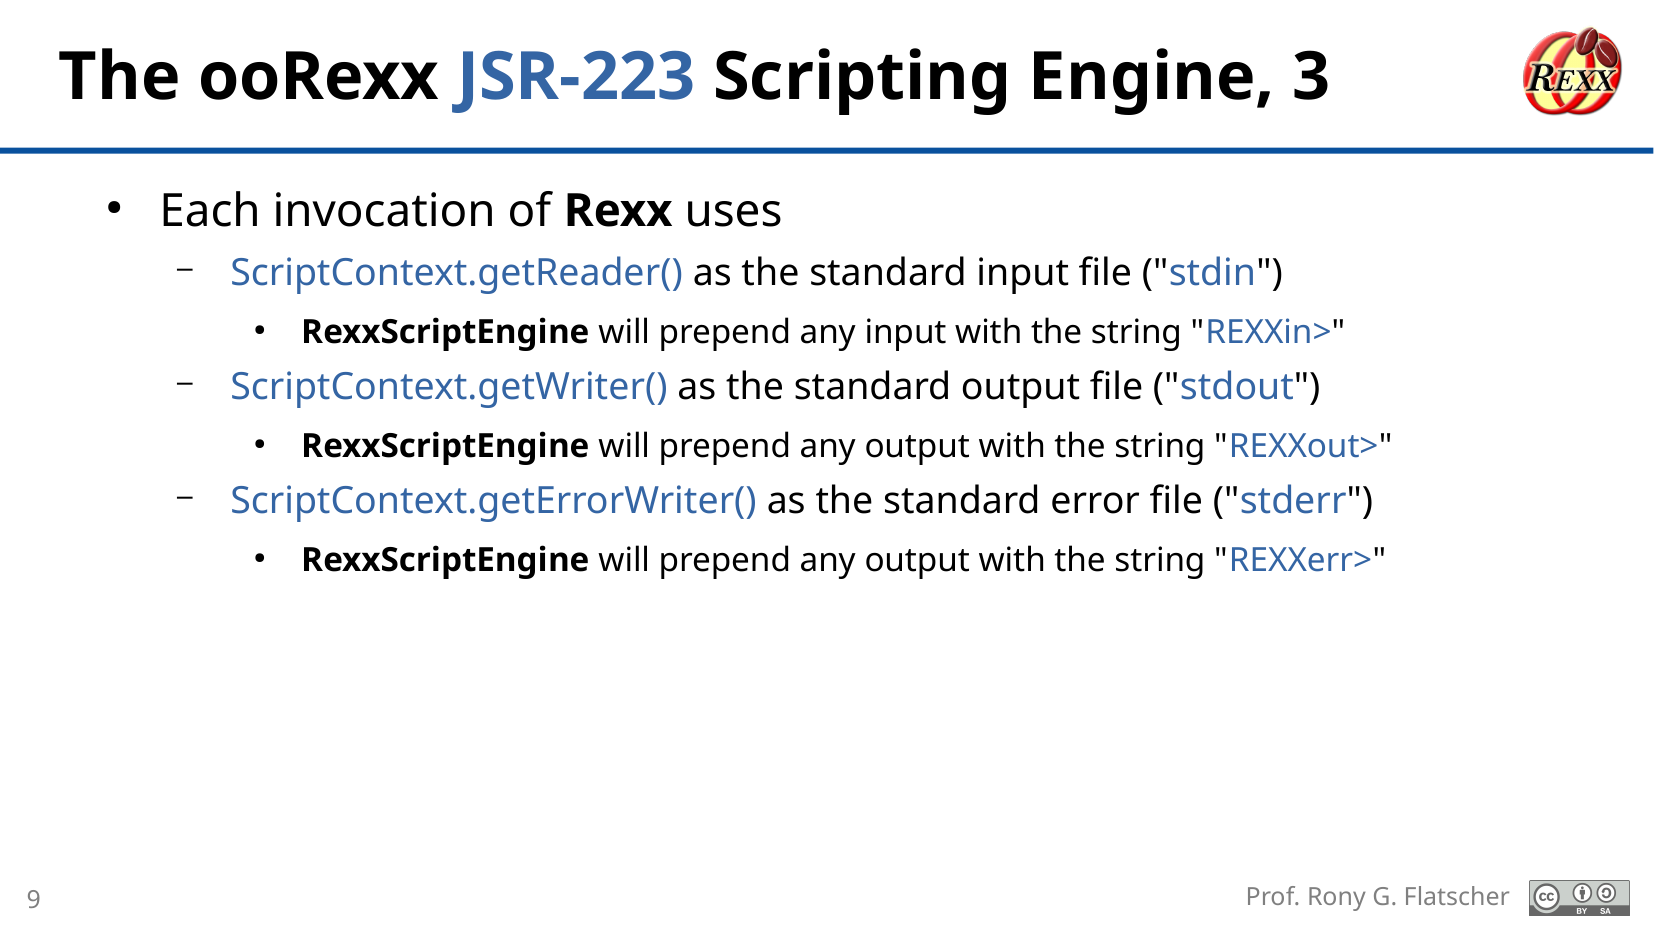

# The ooRexx JSR-223 Scripting Engine, 3
Each invocation of Rexx uses
ScriptContext.getReader() as the standard input file ("stdin")
RexxScriptEngine will prepend any input with the string "REXXin>"
ScriptContext.getWriter() as the standard output file ("stdout")
RexxScriptEngine will prepend any output with the string "REXXout>"
ScriptContext.getErrorWriter() as the standard error file ("stderr")
RexxScriptEngine will prepend any output with the string "REXXerr>"